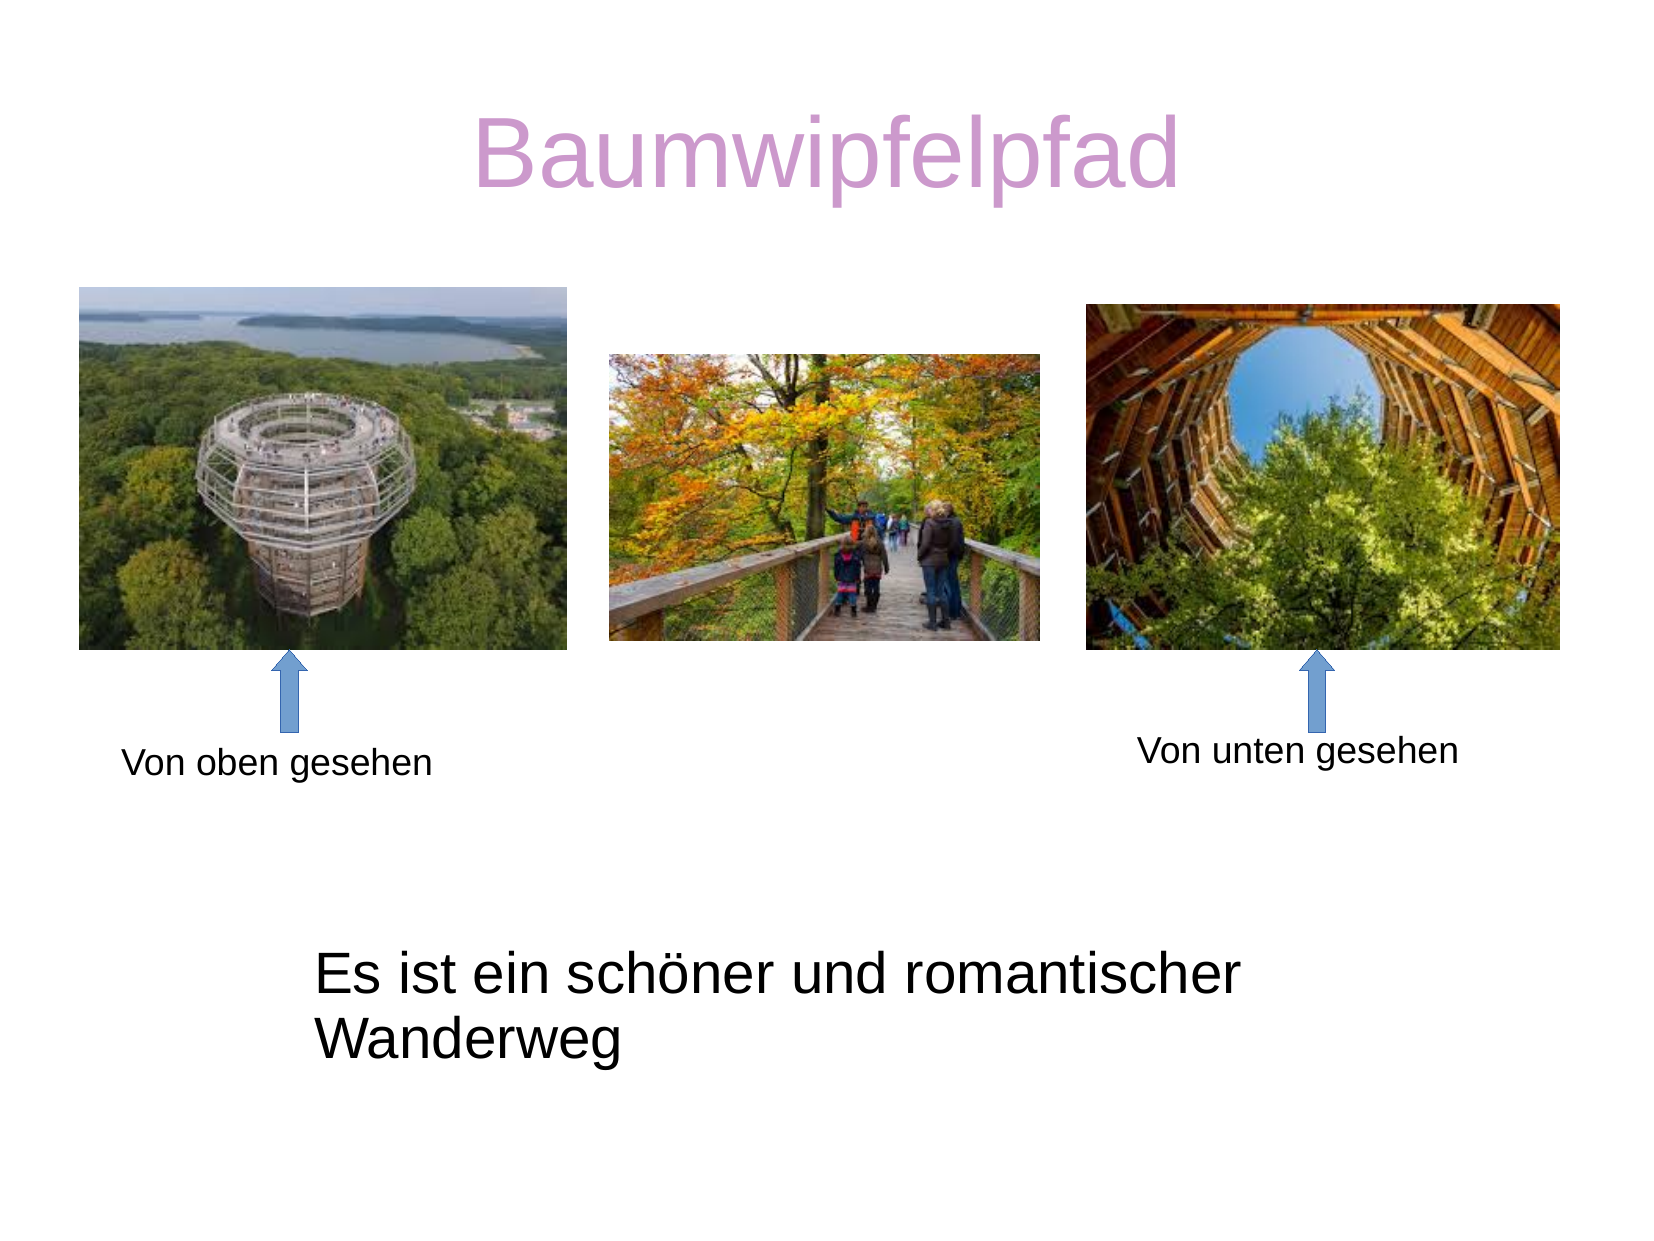

# Baumwipfelpfad
Von unten gesehen
Von oben gesehen
Es ist ein schöner und romantischer Wanderweg